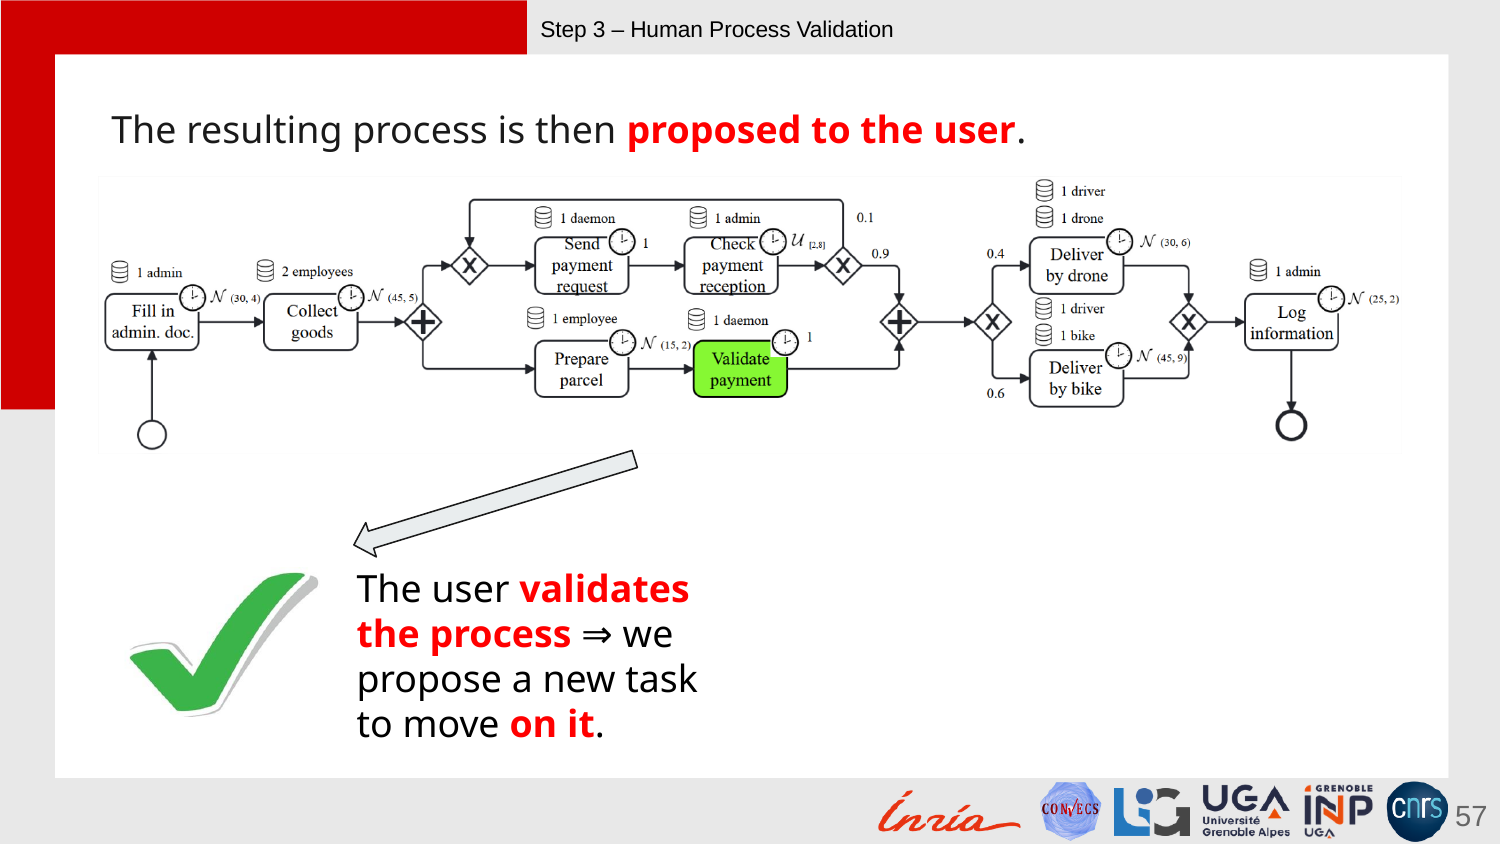

# Step 3 – Human Process Validation
The resulting process is then proposed to the user.
The user validates the process ⇒ we propose a new task to move on it.
57